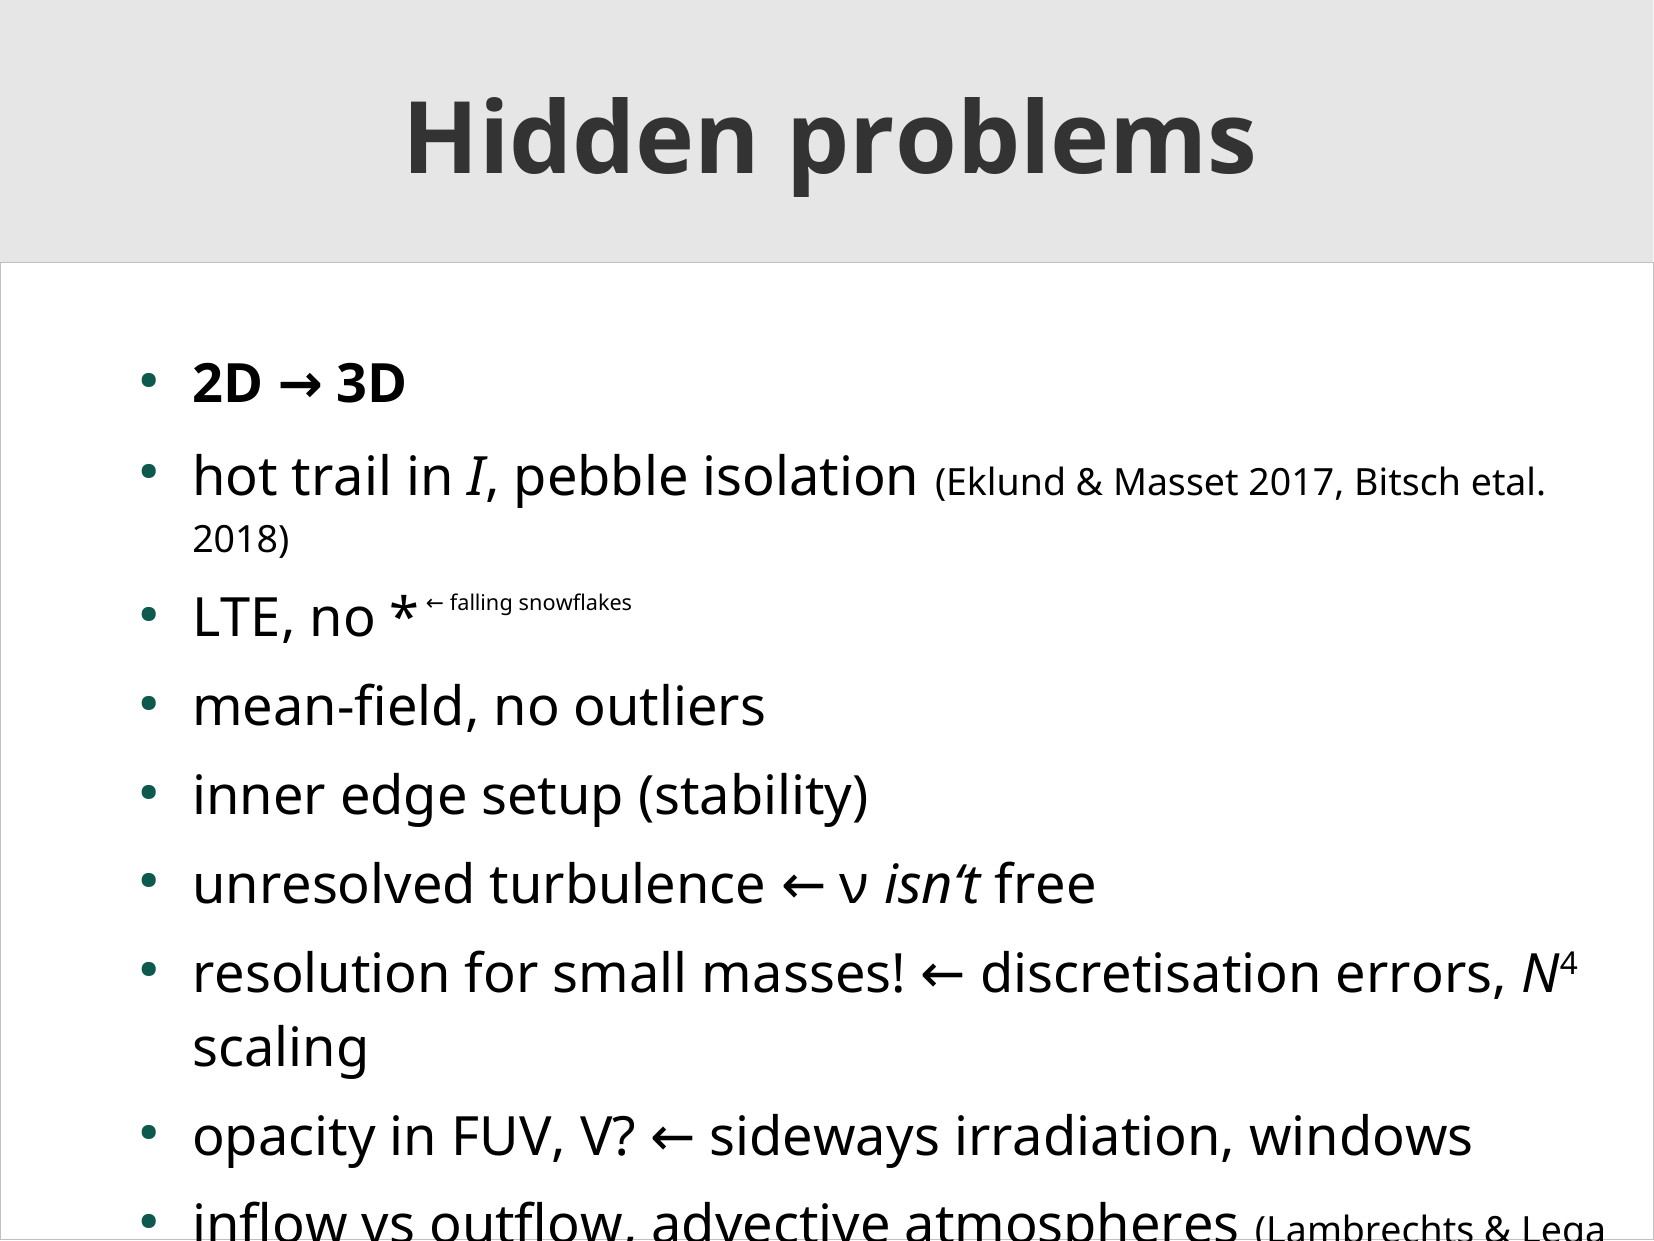

# Hidden problems
2D → 3D
hot trail in I, pebble isolation (Eklund & Masset 2017, Bitsch etal. 2018)
LTE, no * ← falling snowflakes
mean-field, no outliers
inner edge setup (stability)
unresolved turbulence ← ν isn‘t free
resolution for small masses! ← discretisation errors, N4 scaling
opacity in FUV, V? ← sideways irradiation, windows
inflow vs outflow, advective atmospheres (Lambrechts & Lega 2017)
GPUs (Benítez-Llambay & Masset 2016)